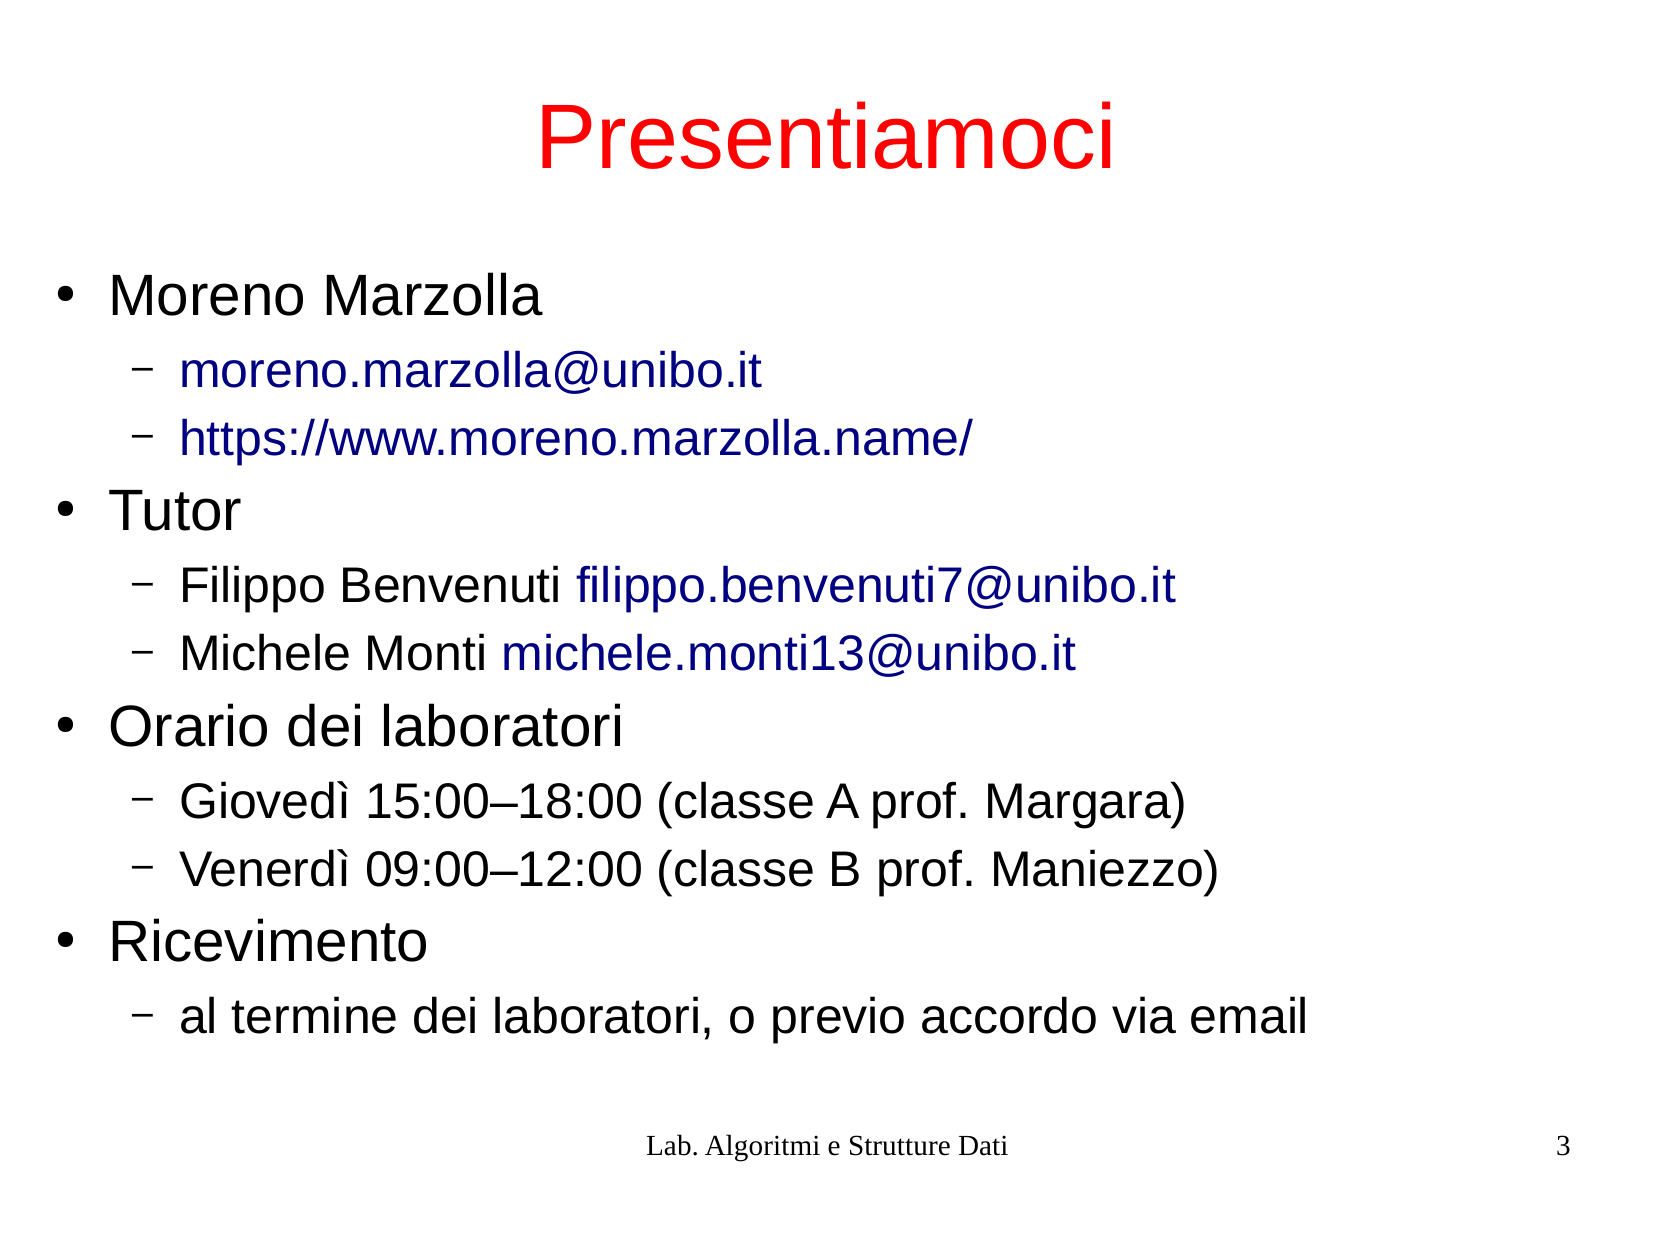

# Presentiamoci
Moreno Marzolla
moreno.marzolla@unibo.it
https://www.moreno.marzolla.name/
Tutor
Filippo Benvenuti filippo.benvenuti7@unibo.it
Michele Monti michele.monti13@unibo.it
Orario dei laboratori
Giovedì 15:00–18:00 (classe A prof. Margara)
Venerdì 09:00–12:00 (classe B prof. Maniezzo)
Ricevimento
al termine dei laboratori, o previo accordo via email
Lab. Algoritmi e Strutture Dati
3